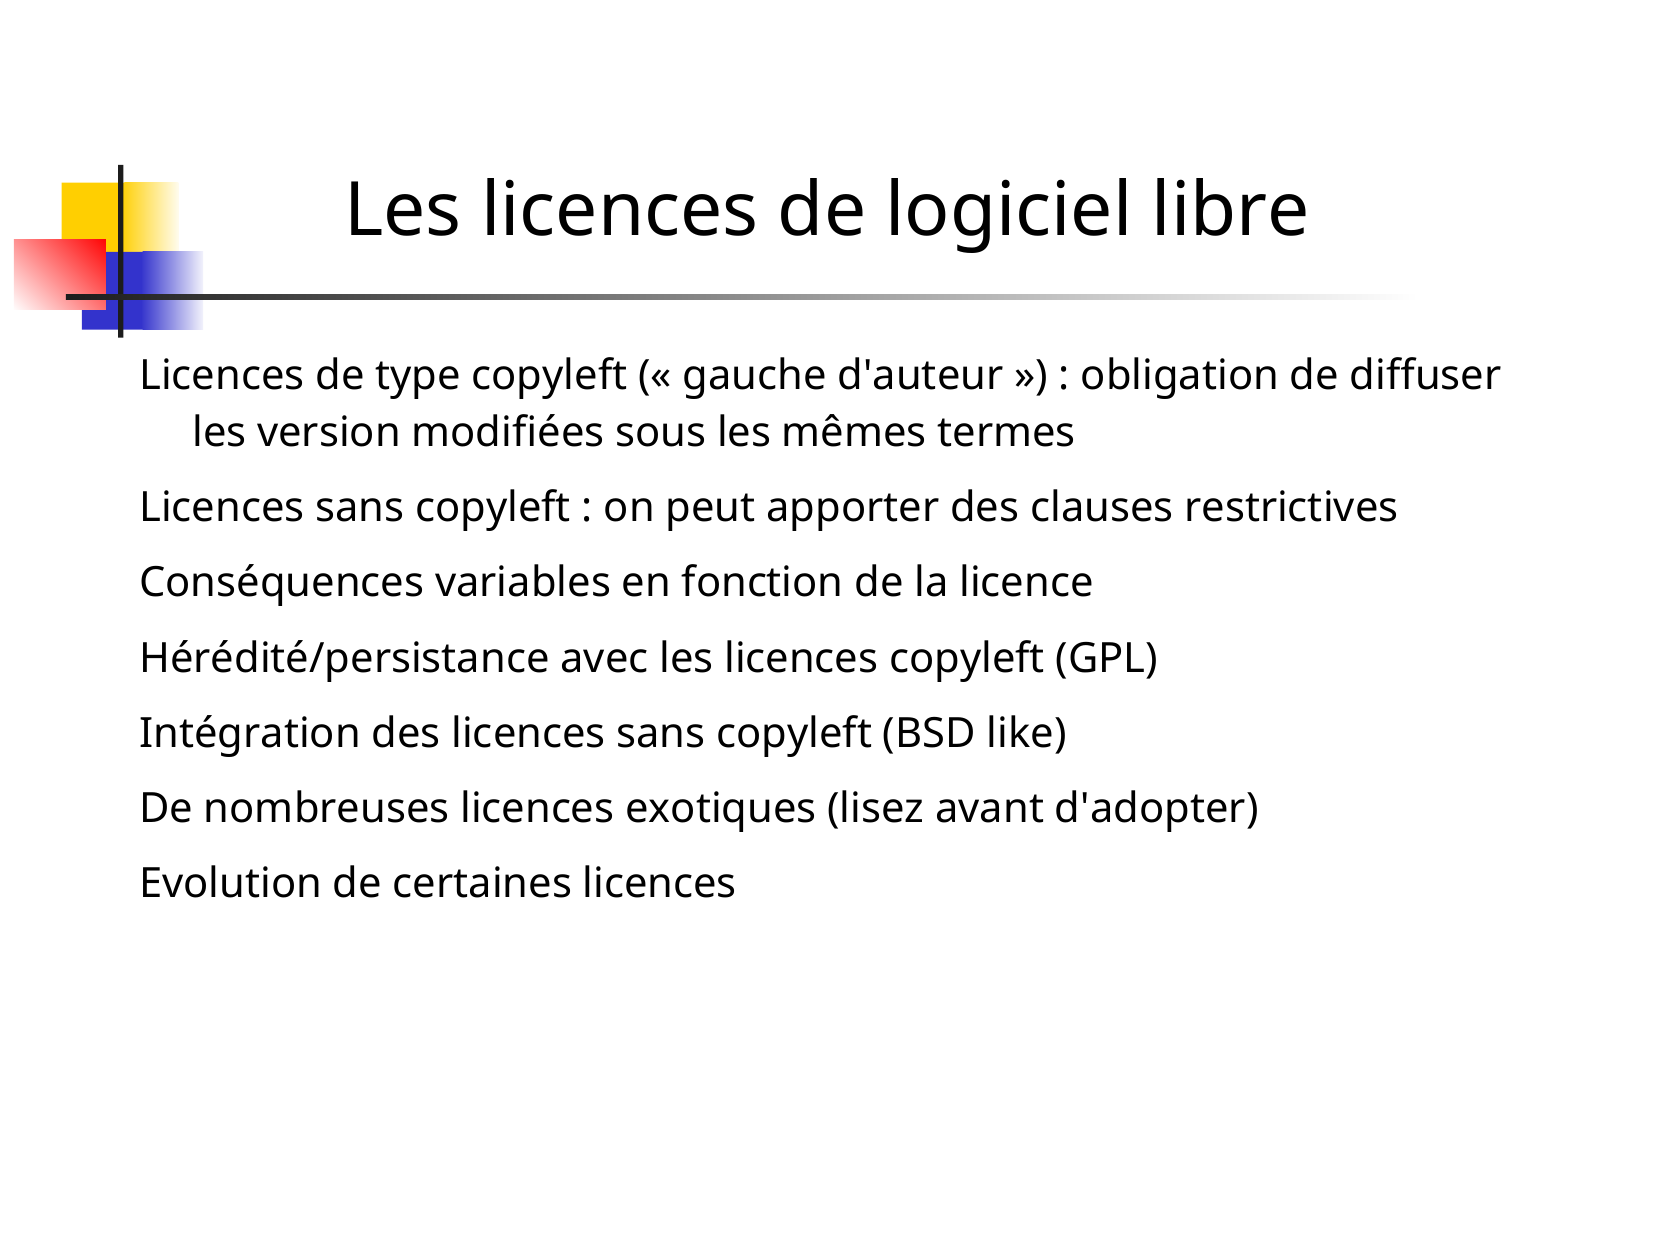

# Les licences de logiciel libre
Licences de type copyleft (« gauche d'auteur ») : obligation de diffuser les version modifiées sous les mêmes termes
Licences sans copyleft : on peut apporter des clauses restrictives
Conséquences variables en fonction de la licence
Hérédité/persistance avec les licences copyleft (GPL)
Intégration des licences sans copyleft (BSD like)
De nombreuses licences exotiques (lisez avant d'adopter)
Evolution de certaines licences